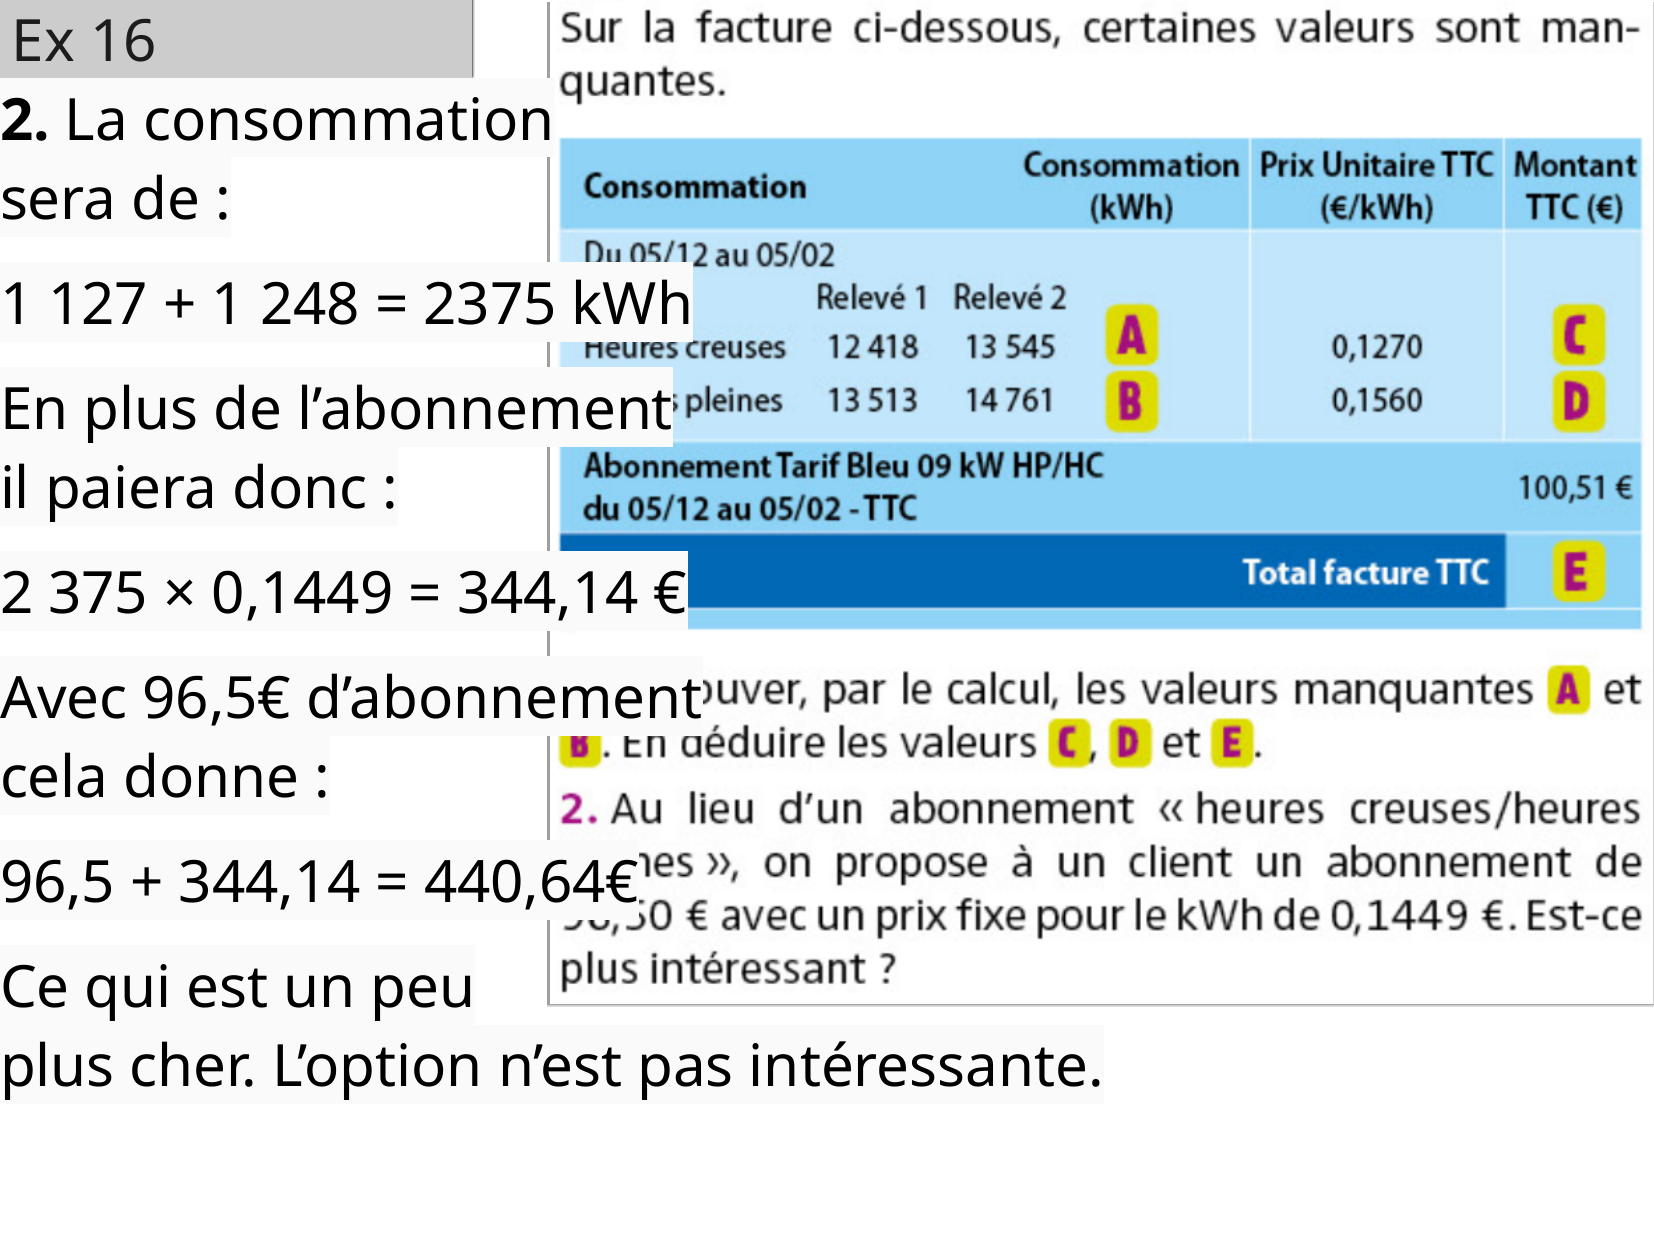

# Ex 16
2. La consommation
sera de :
1 127 + 1 248 = 2375 kWh
En plus de l’abonnement
il paiera donc :
2 375 × 0,1449 = 344,14 €
Avec 96,5€ d’abonnement
cela donne :
96,5 + 344,14 = 440,64€
Ce qui est un peu
plus cher. L’option n’est pas intéressante.